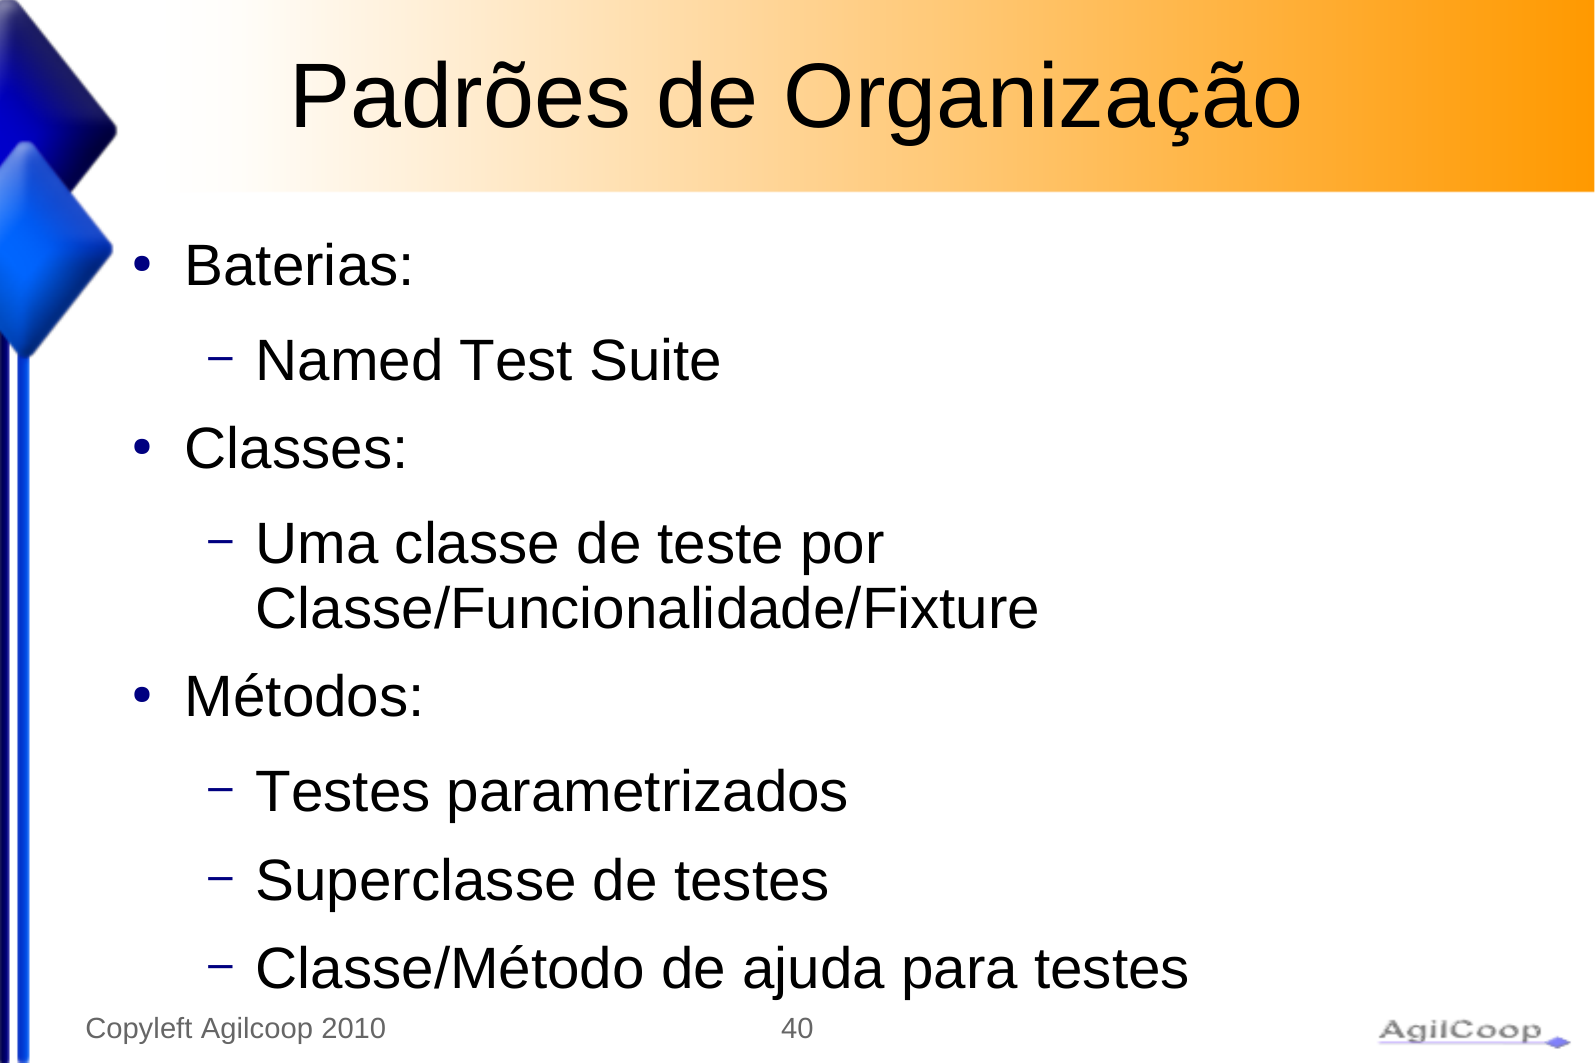

# Padrões de Organização
Baterias:
Named Test Suite
Classes:
Uma classe de teste por Classe/Funcionalidade/Fixture
Métodos:
Testes parametrizados
Superclasse de testes
Classe/Método de ajuda para testes
Copyleft Agilcoop 2010
40